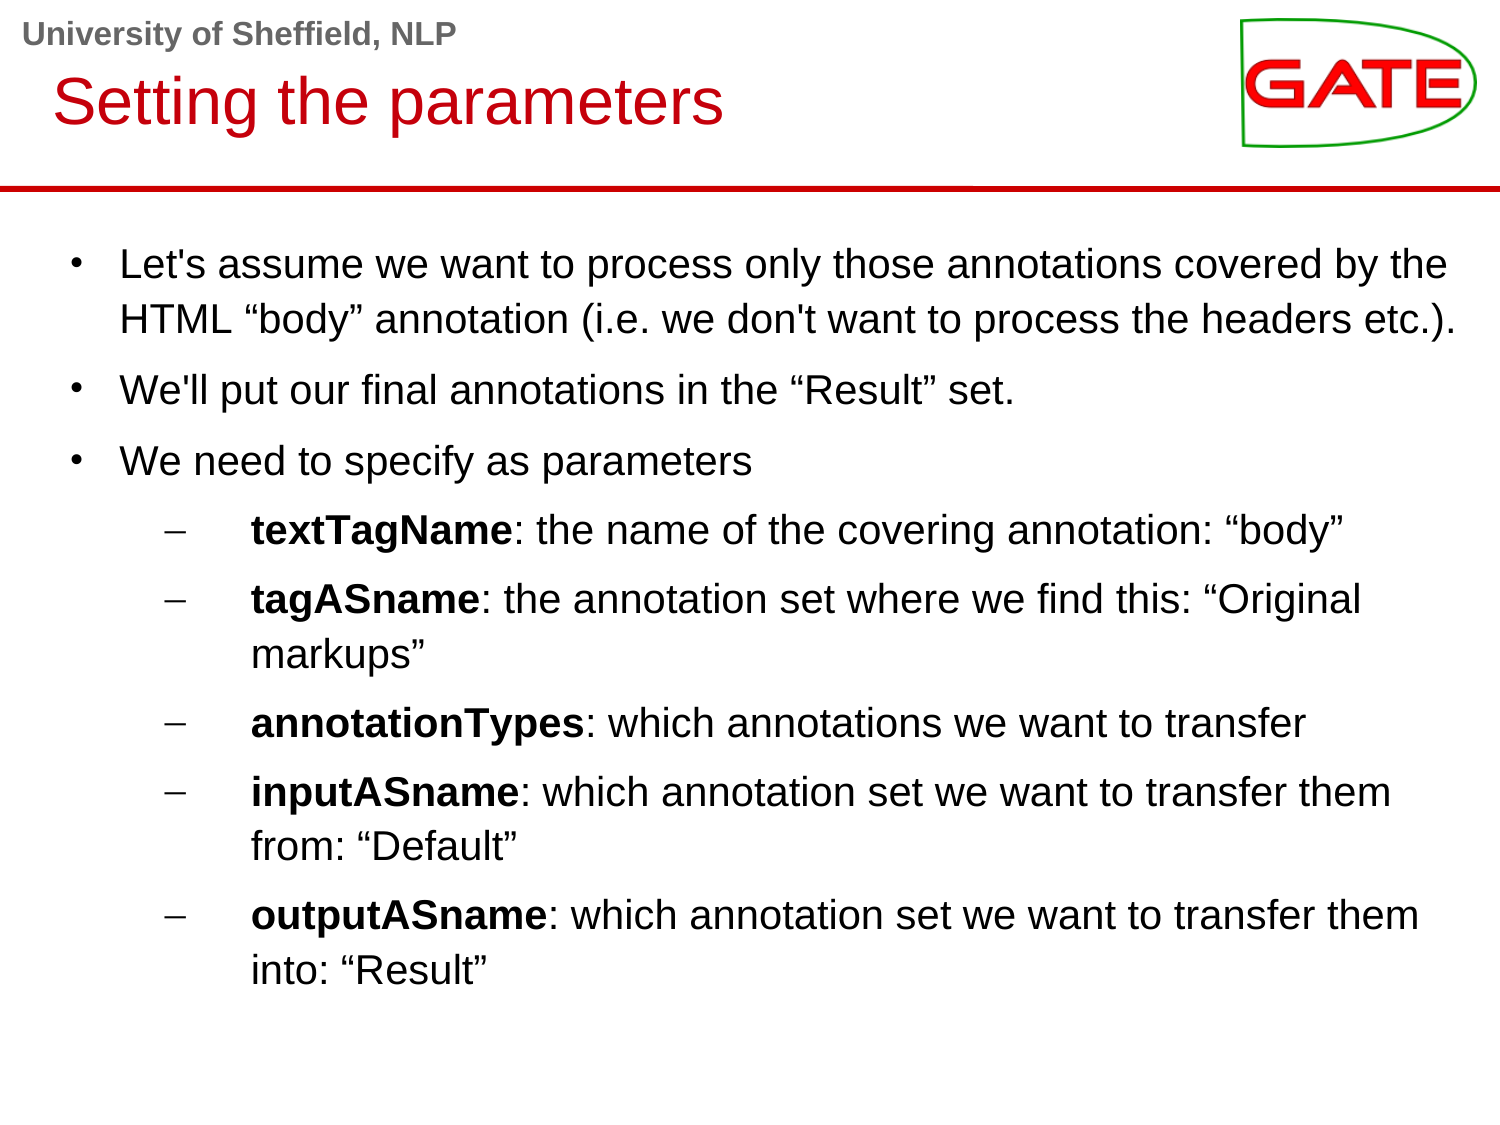

# Setting the parameters
Let's assume we want to process only those annotations covered by the HTML “body” annotation (i.e. we don't want to process the headers etc.).
We'll put our final annotations in the “Result” set.
We need to specify as parameters
textTagName: the name of the covering annotation: “body”
tagASname: the annotation set where we find this: “Original markups”
annotationTypes: which annotations we want to transfer
inputASname: which annotation set we want to transfer them from: “Default”
outputASname: which annotation set we want to transfer them into: “Result”